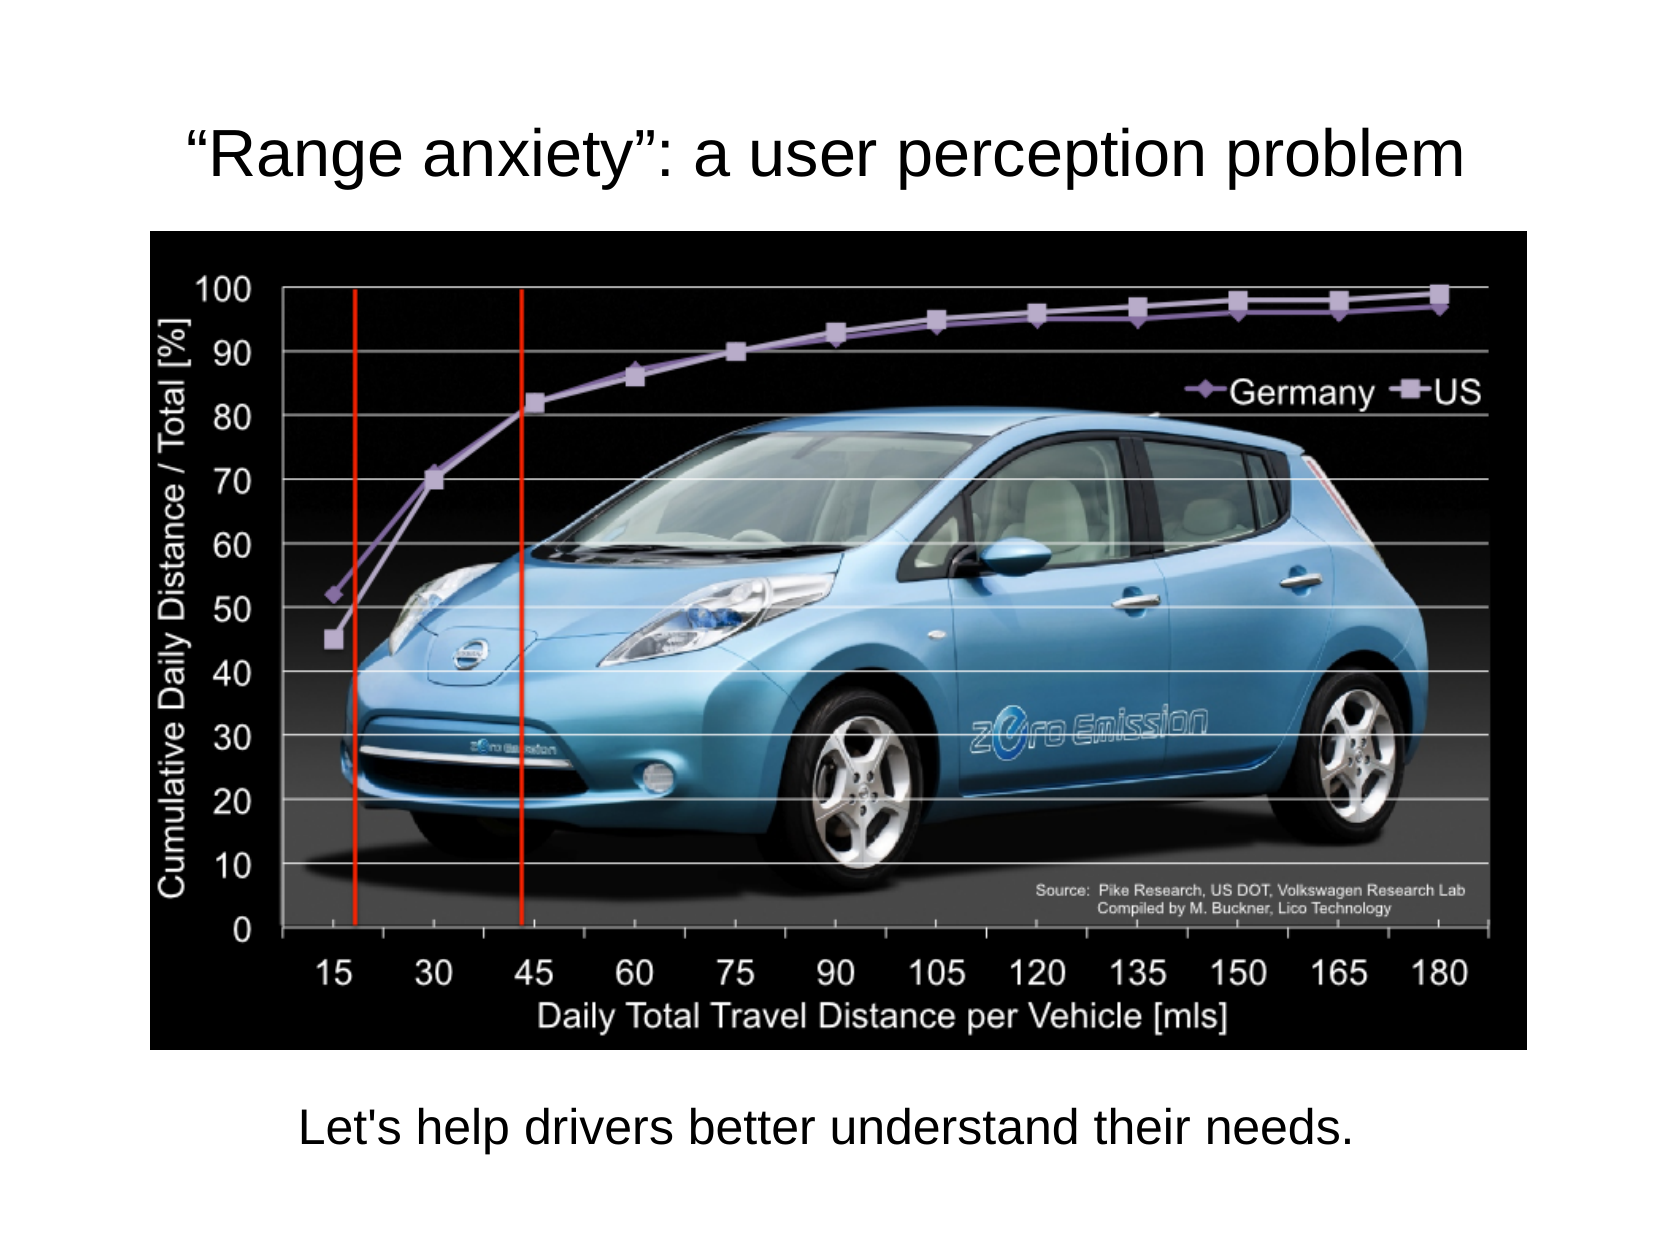

# “Range anxiety”: a user perception problem
Let's help drivers better understand their needs.